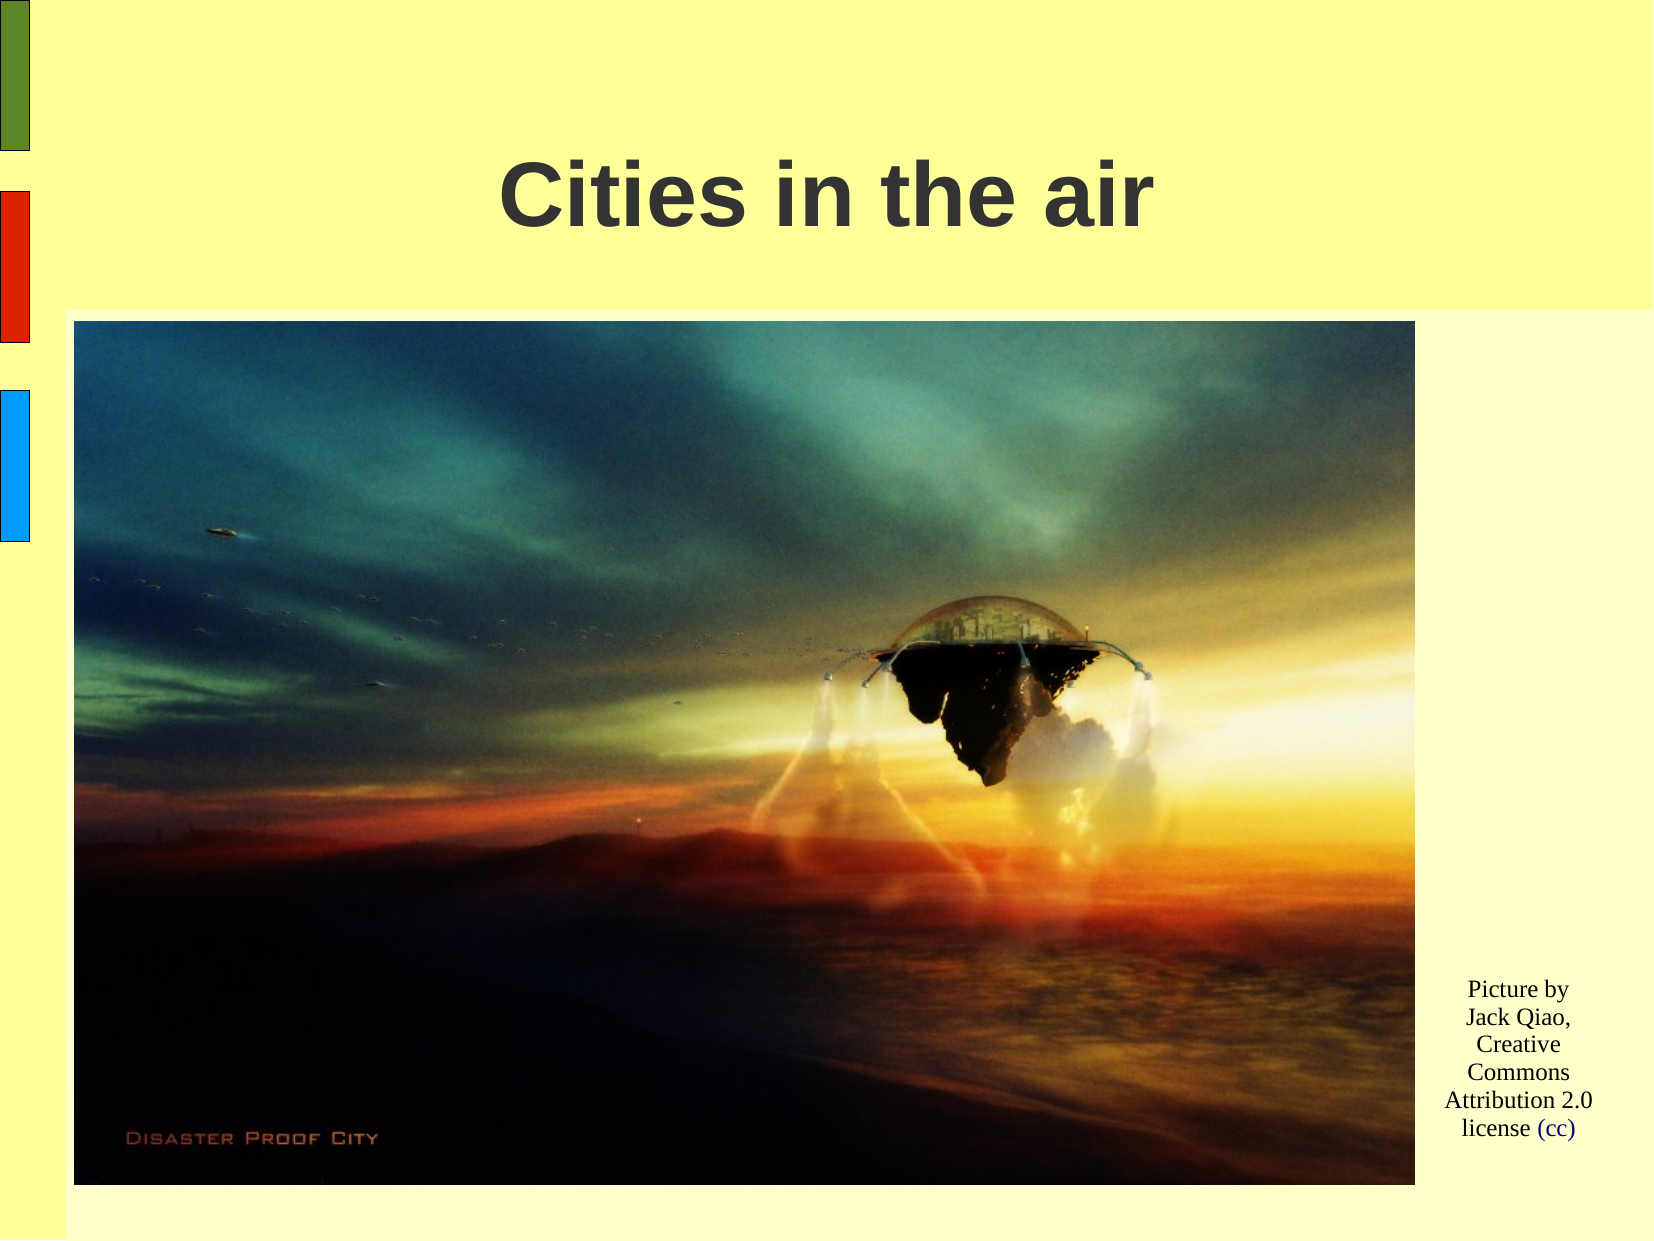

# Cities in the air
Picture by
Jack Qiao,
Creative Commons Attribution 2.0 license (cc)